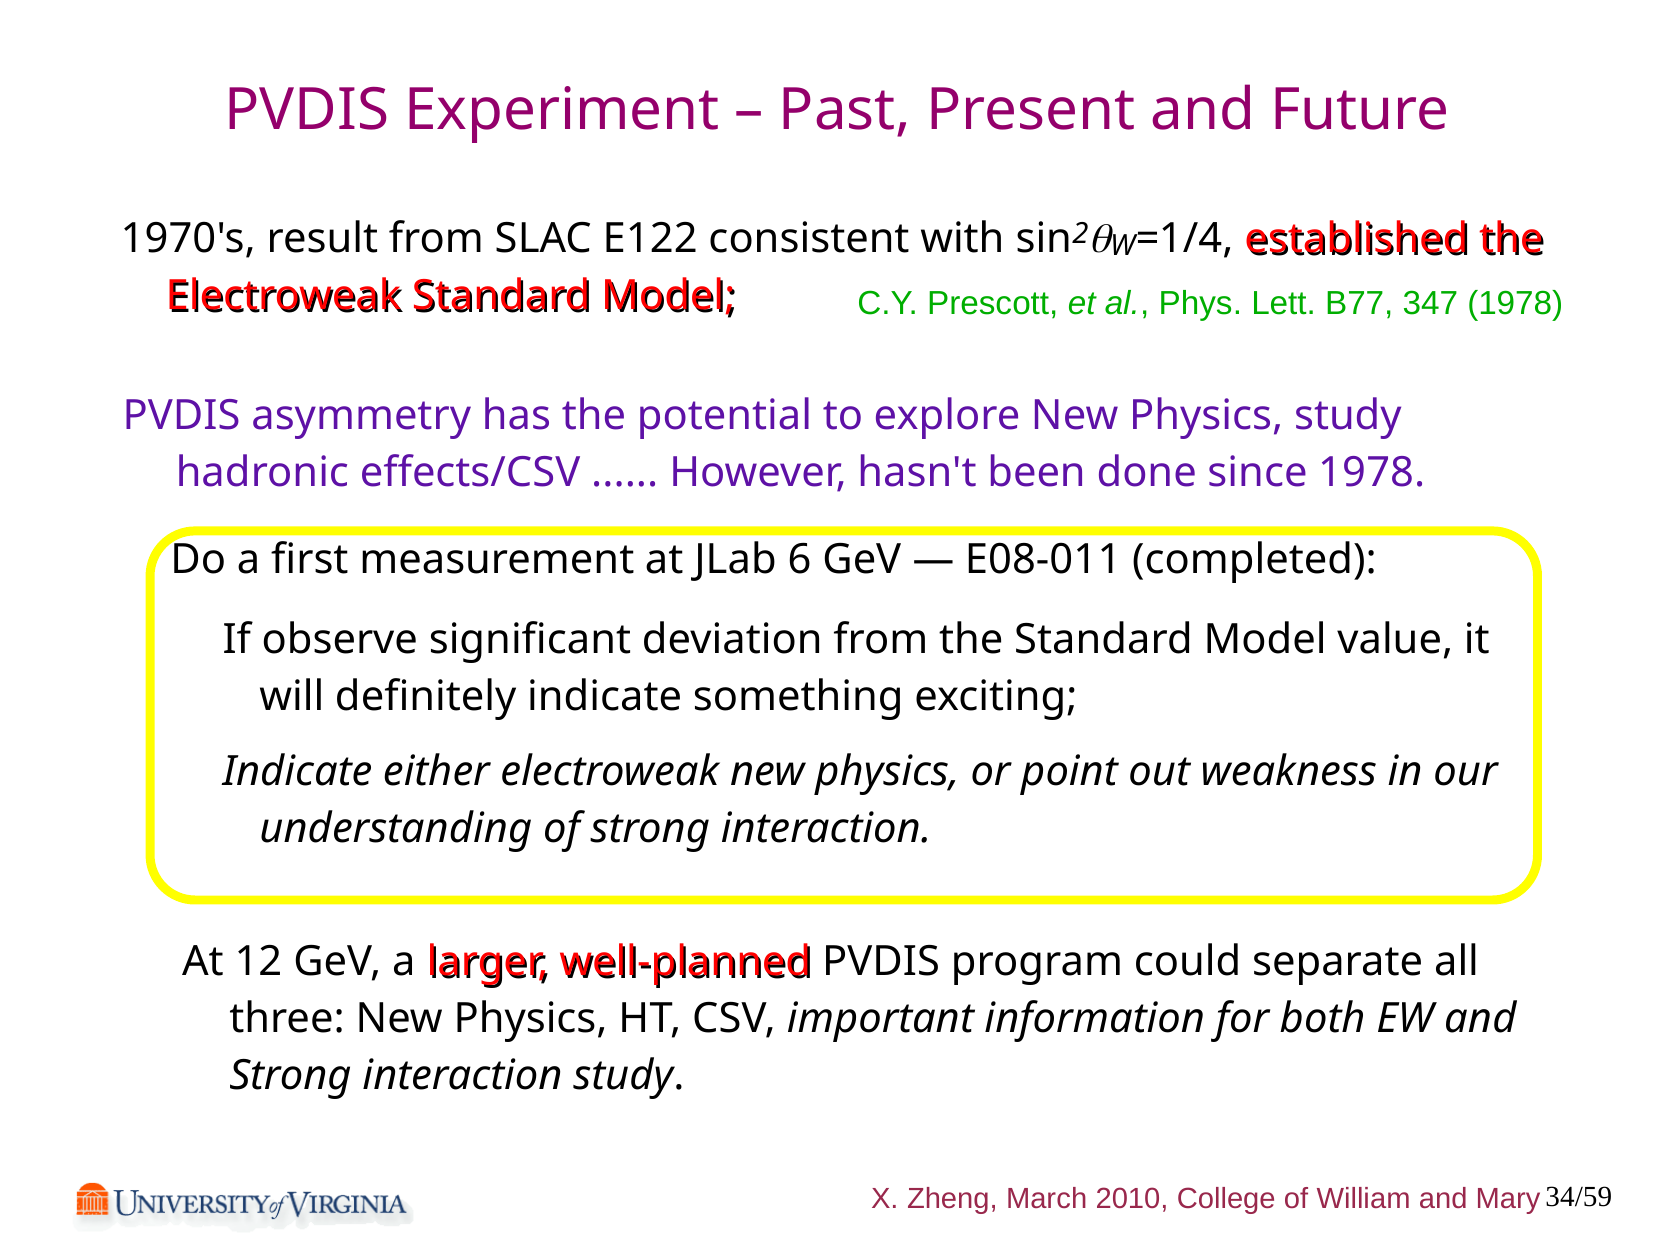

# PVDIS Experiment – Past, Present and Future
1970's, result from SLAC E122 consistent with sin2qW=1/4, established the Electroweak Standard Model;
C.Y. Prescott, et al., Phys. Lett. B77, 347 (1978)
PVDIS asymmetry has the potential to explore New Physics, study hadronic effects/CSV ...... However, hasn't been done since 1978.
Do a first measurement at JLab 6 GeV — E08-011 (completed):
If observe significant deviation from the Standard Model value, it will definitely indicate something exciting;
Indicate either electroweak new physics, or point out weakness in our understanding of strong interaction.
At 12 GeV, a larger, well-planned PVDIS program could separate all three: New Physics, HT, CSV, important information for both EW and Strong interaction study.